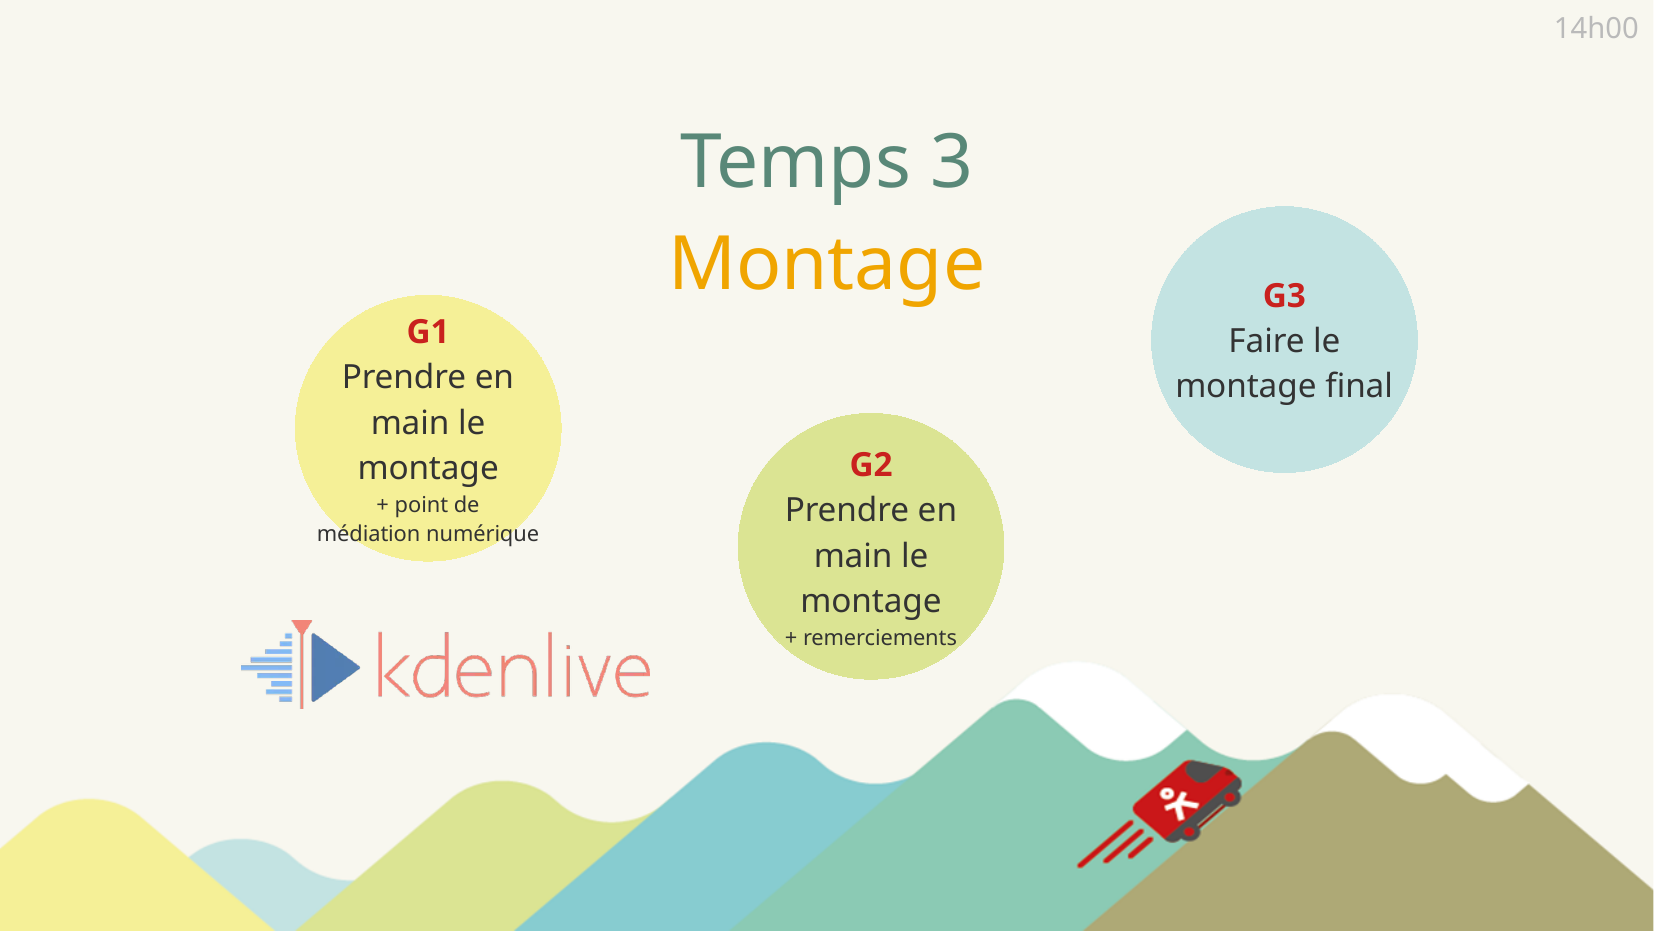

14h00
Temps 3
Montage
G3
Faire le montage final
G1
Prendre en main le montage
+ point de
médiation numérique
G2
Prendre en main le montage
+ remerciements